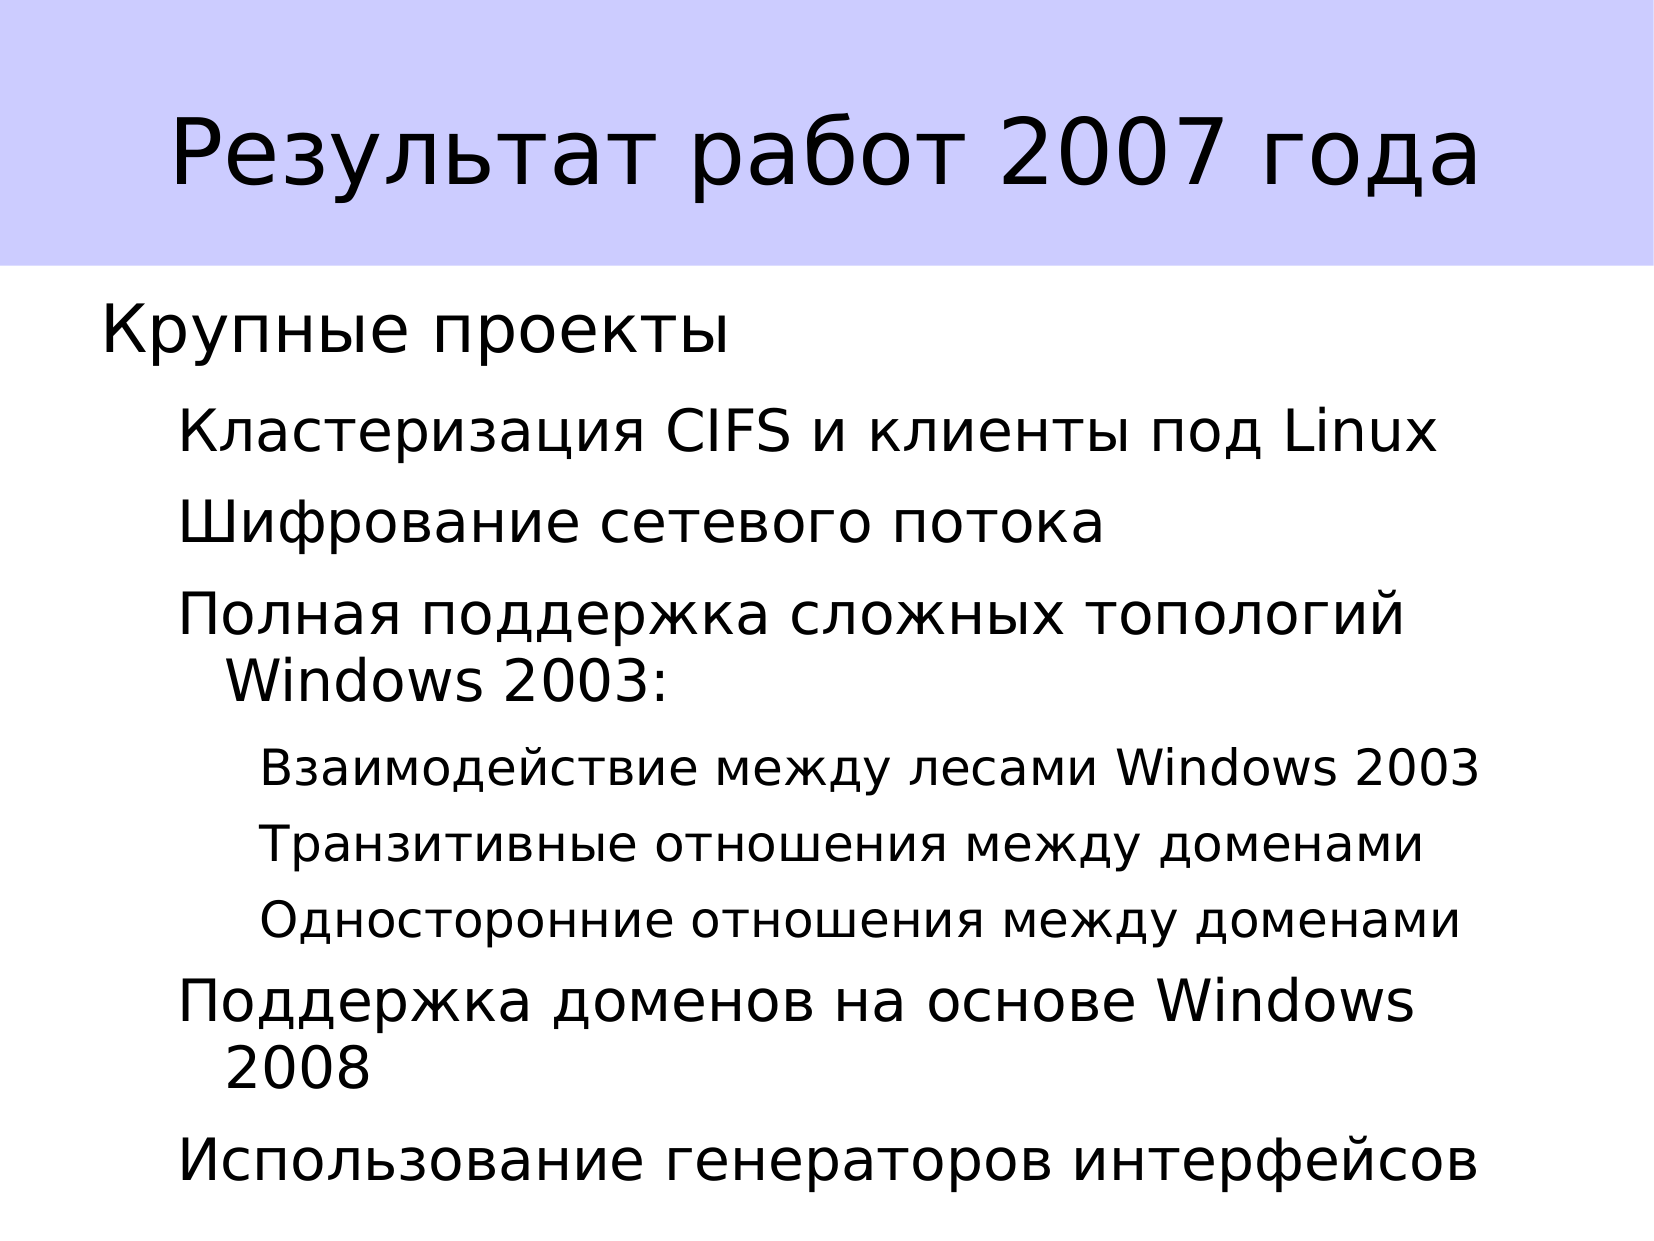

# Результат работ 2007 года
Крупные проекты
Кластеризация CIFS и клиенты под Linux
Шифрование сетевого потока
Полная поддержка сложных топологий Windows 2003:
Взаимодействие между лесами Windows 2003
Транзитивные отношения между доменами
Односторонние отношения между доменами
Поддержка доменов на основе Windows 2008
Использование генераторов интерфейсов